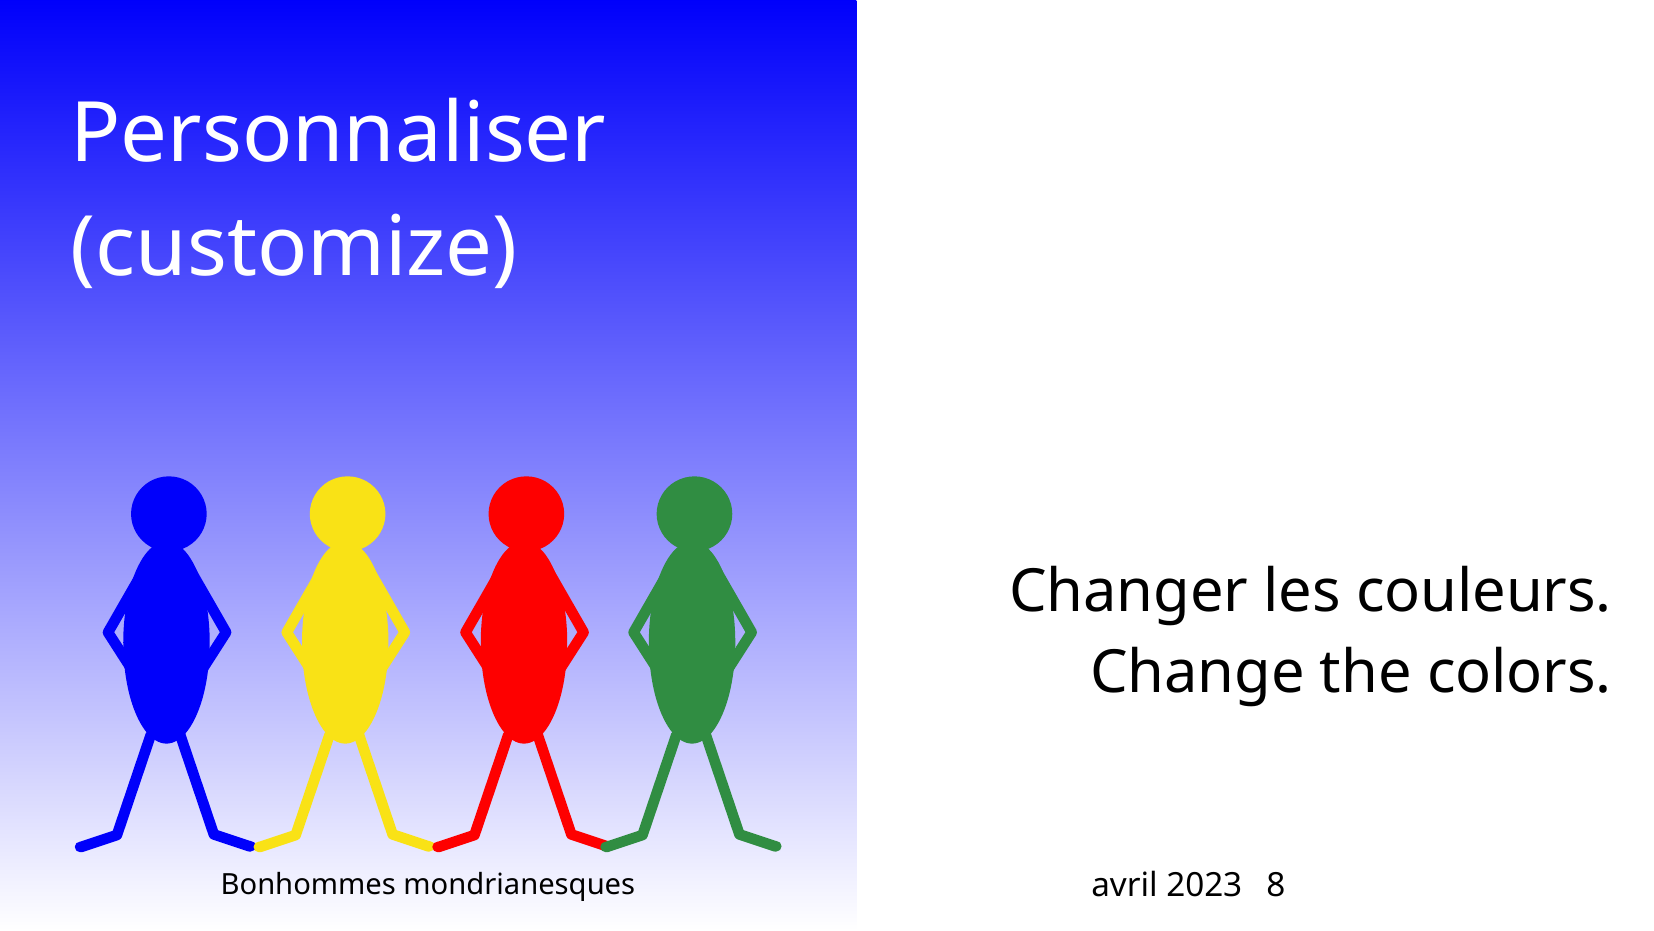

# Personnaliser (customize)
Changer les couleurs.
Change the colors.
Bonhommes mondrianesques
8
avril 2023